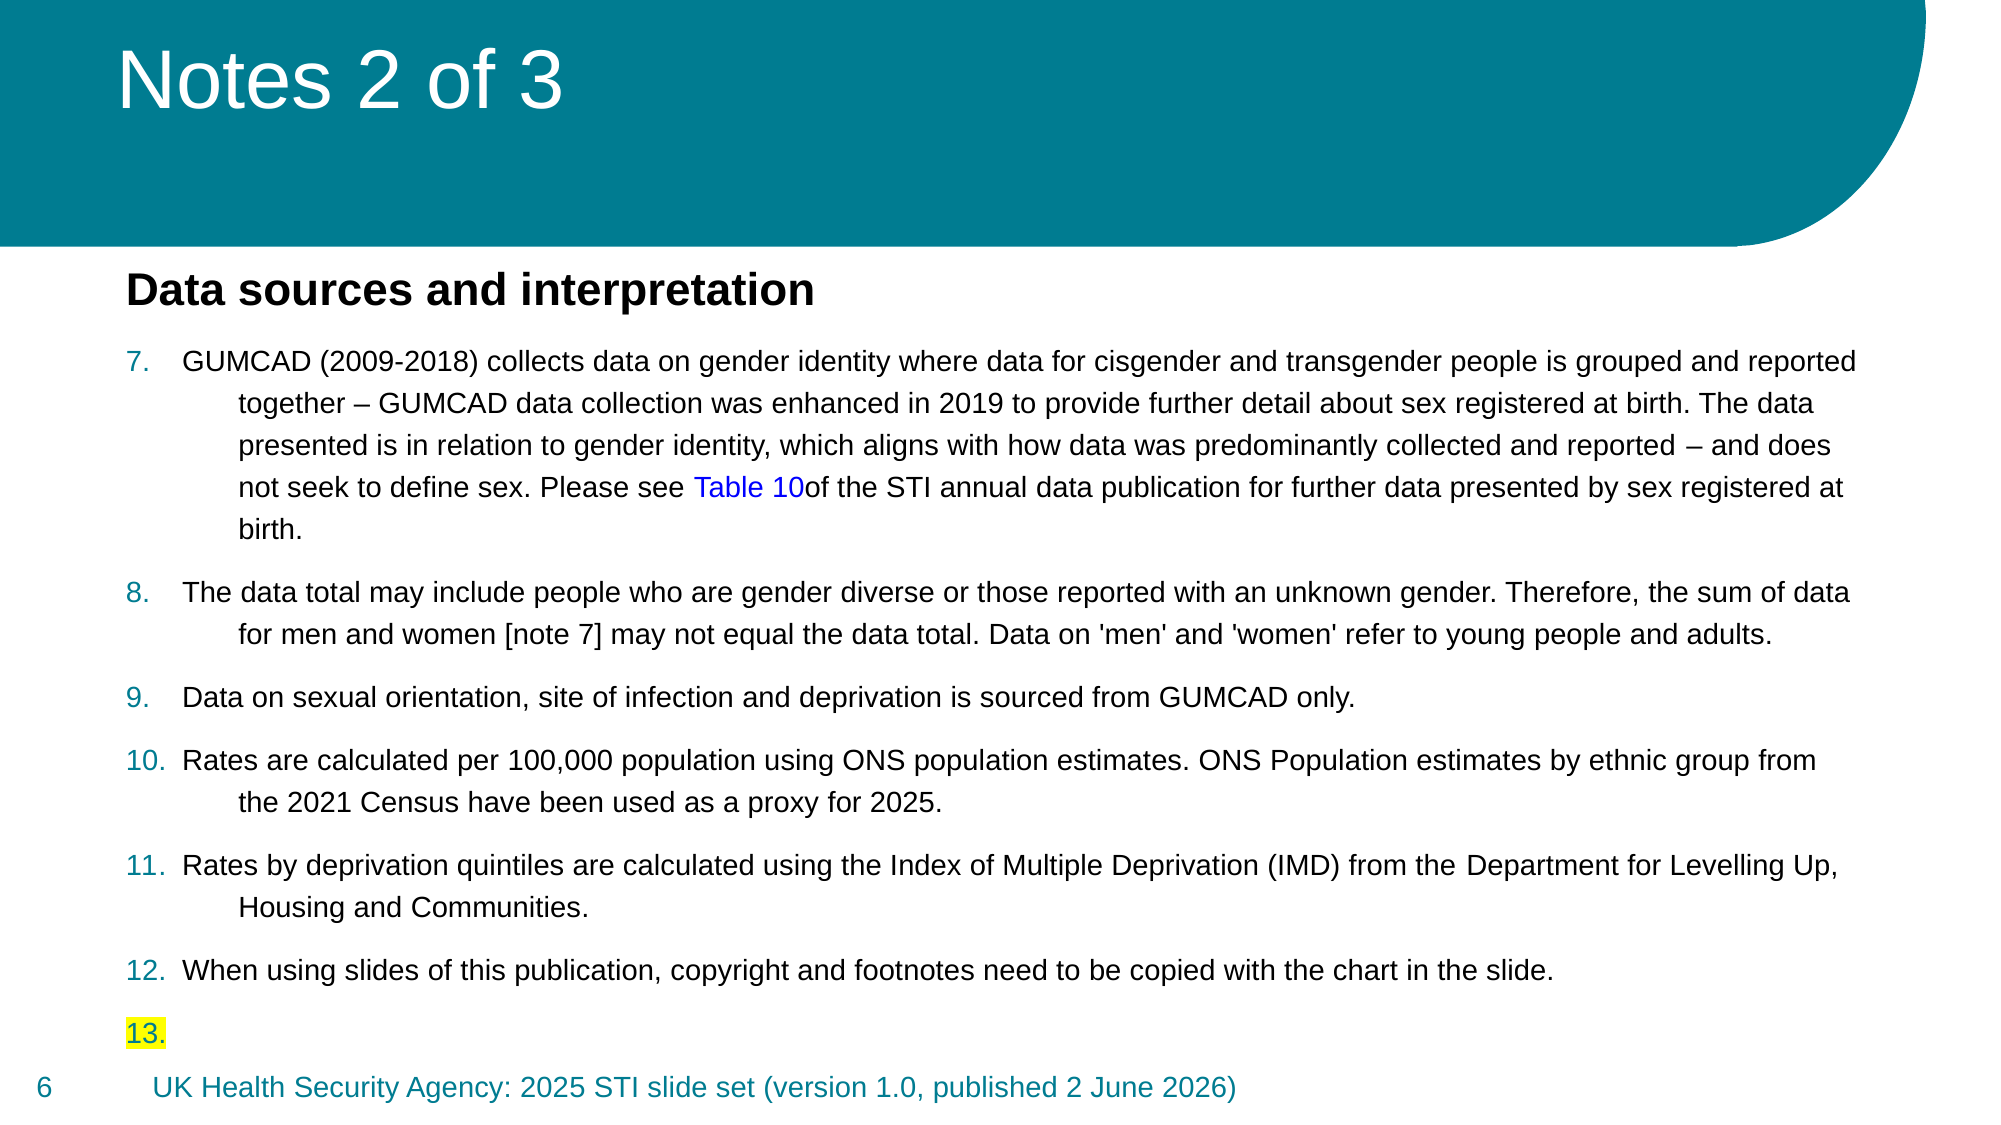

# Notes 2 of 3
Data sources and interpretation
GUMCAD (2009-2018) collects data on gender identity where data for cisgender and transgender people is grouped and reported together – GUMCAD data collection was enhanced in 2019 to provide further detail about sex registered at birth. The data presented is in relation to gender identity, which aligns with how data was predominantly collected and reported – and does not seek to define sex. Please see Table 10of the STI annual data publication for further data presented by sex registered at birth.
The data total may include people who are gender diverse or those reported with an unknown gender. Therefore, the sum of data for men and women [note 7] may not equal the data total. Data on 'men' and 'women' refer to young people and adults.
Data on sexual orientation, site of infection and deprivation is sourced from GUMCAD only.
Rates are calculated per 100,000 population using ONS population estimates. ONS Population estimates by ethnic group from the 2021 Census have been used as a proxy for 2025.
Rates by deprivation quintiles are calculated using the Index of Multiple Deprivation (IMD) from the Department for Levelling Up, Housing and Communities.
When using slides of this publication, copyright and footnotes need to be copied with the chart in the slide.
6
UK Health Security Agency: 2025 STI slide set (version 1.0, published 2 June 2026)